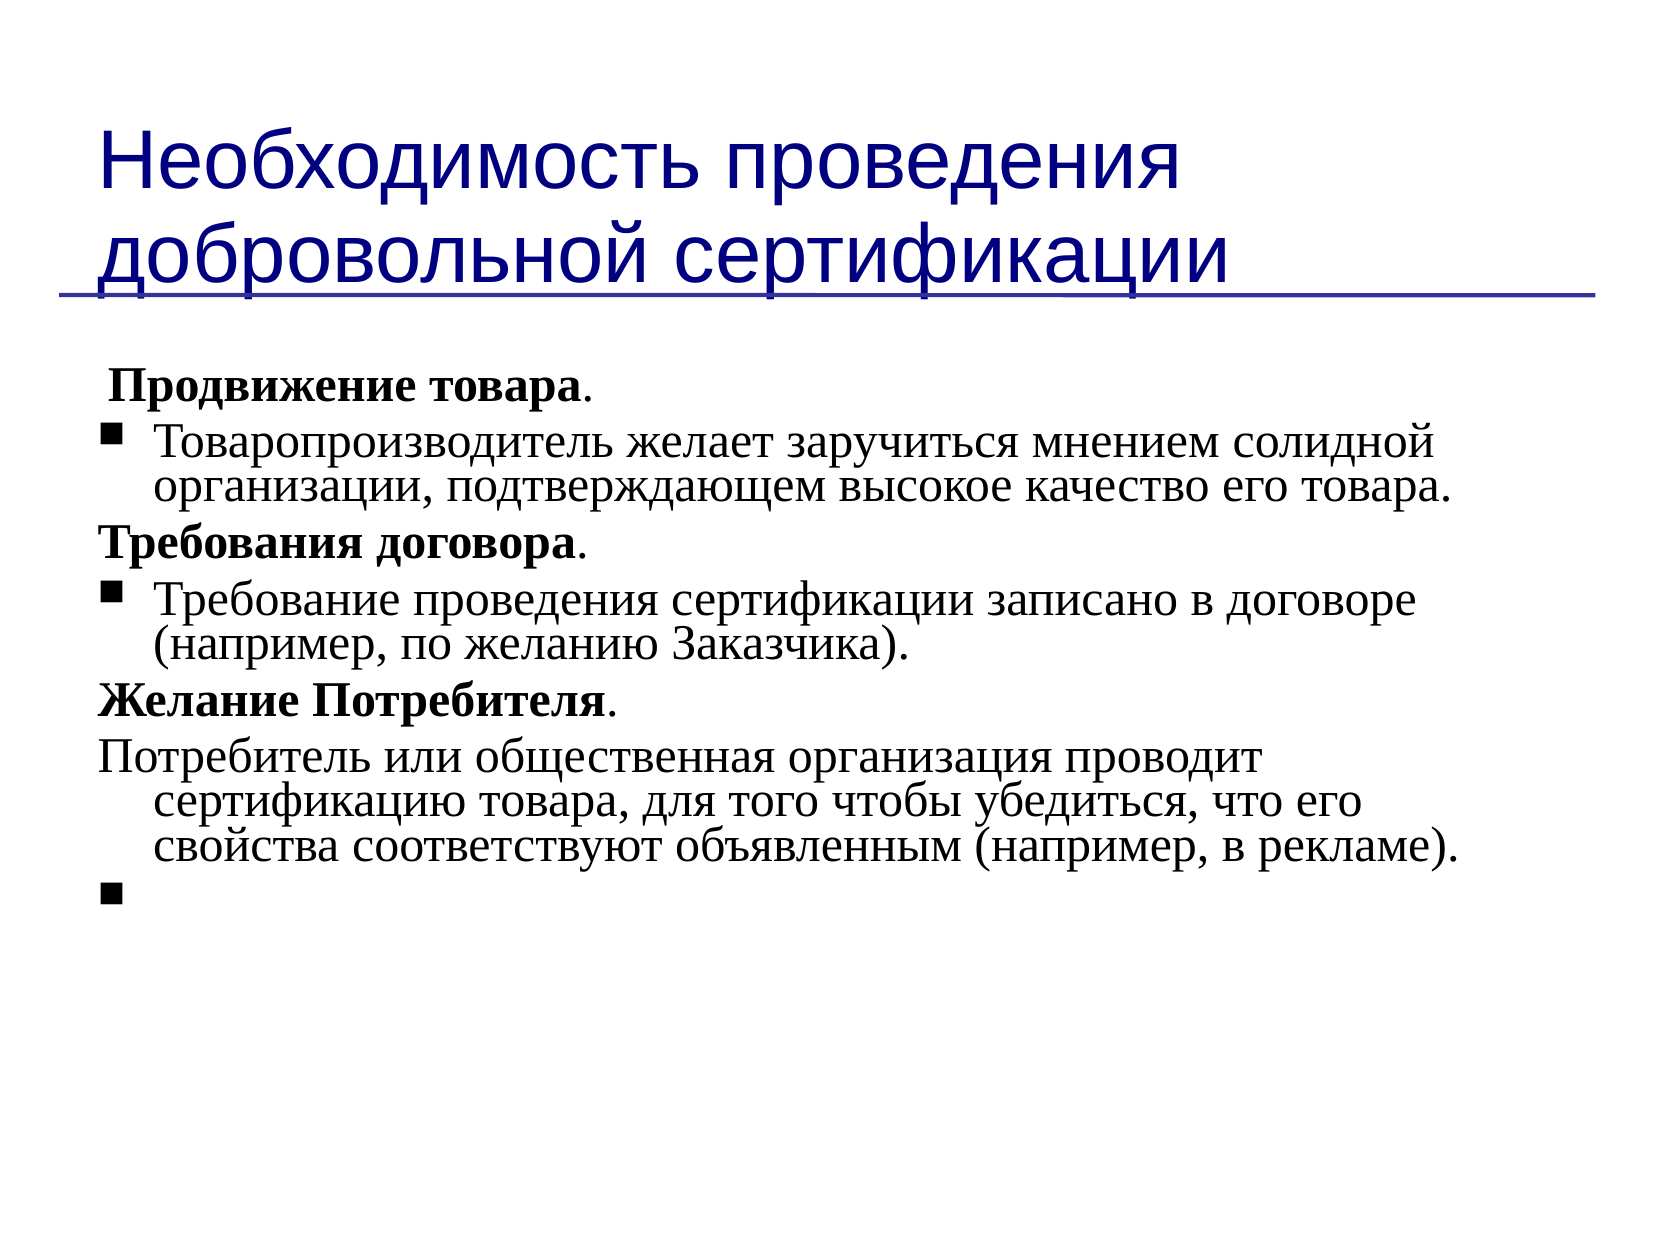

# Необходимость проведения добровольной сертификации
 Продвижение товара.
Товаропроизводитель желает заручиться мнением солидной организации, подтверждающем высокое качество его товара.
Требования договора.
Требование проведения сертификации записано в договоре (например, по желанию Заказчика).
Желание Потребителя.
Потребитель или общественная организация проводит сертификацию товара, для того чтобы убедиться, что его свойства соответствуют объявленным (например, в рекламе).